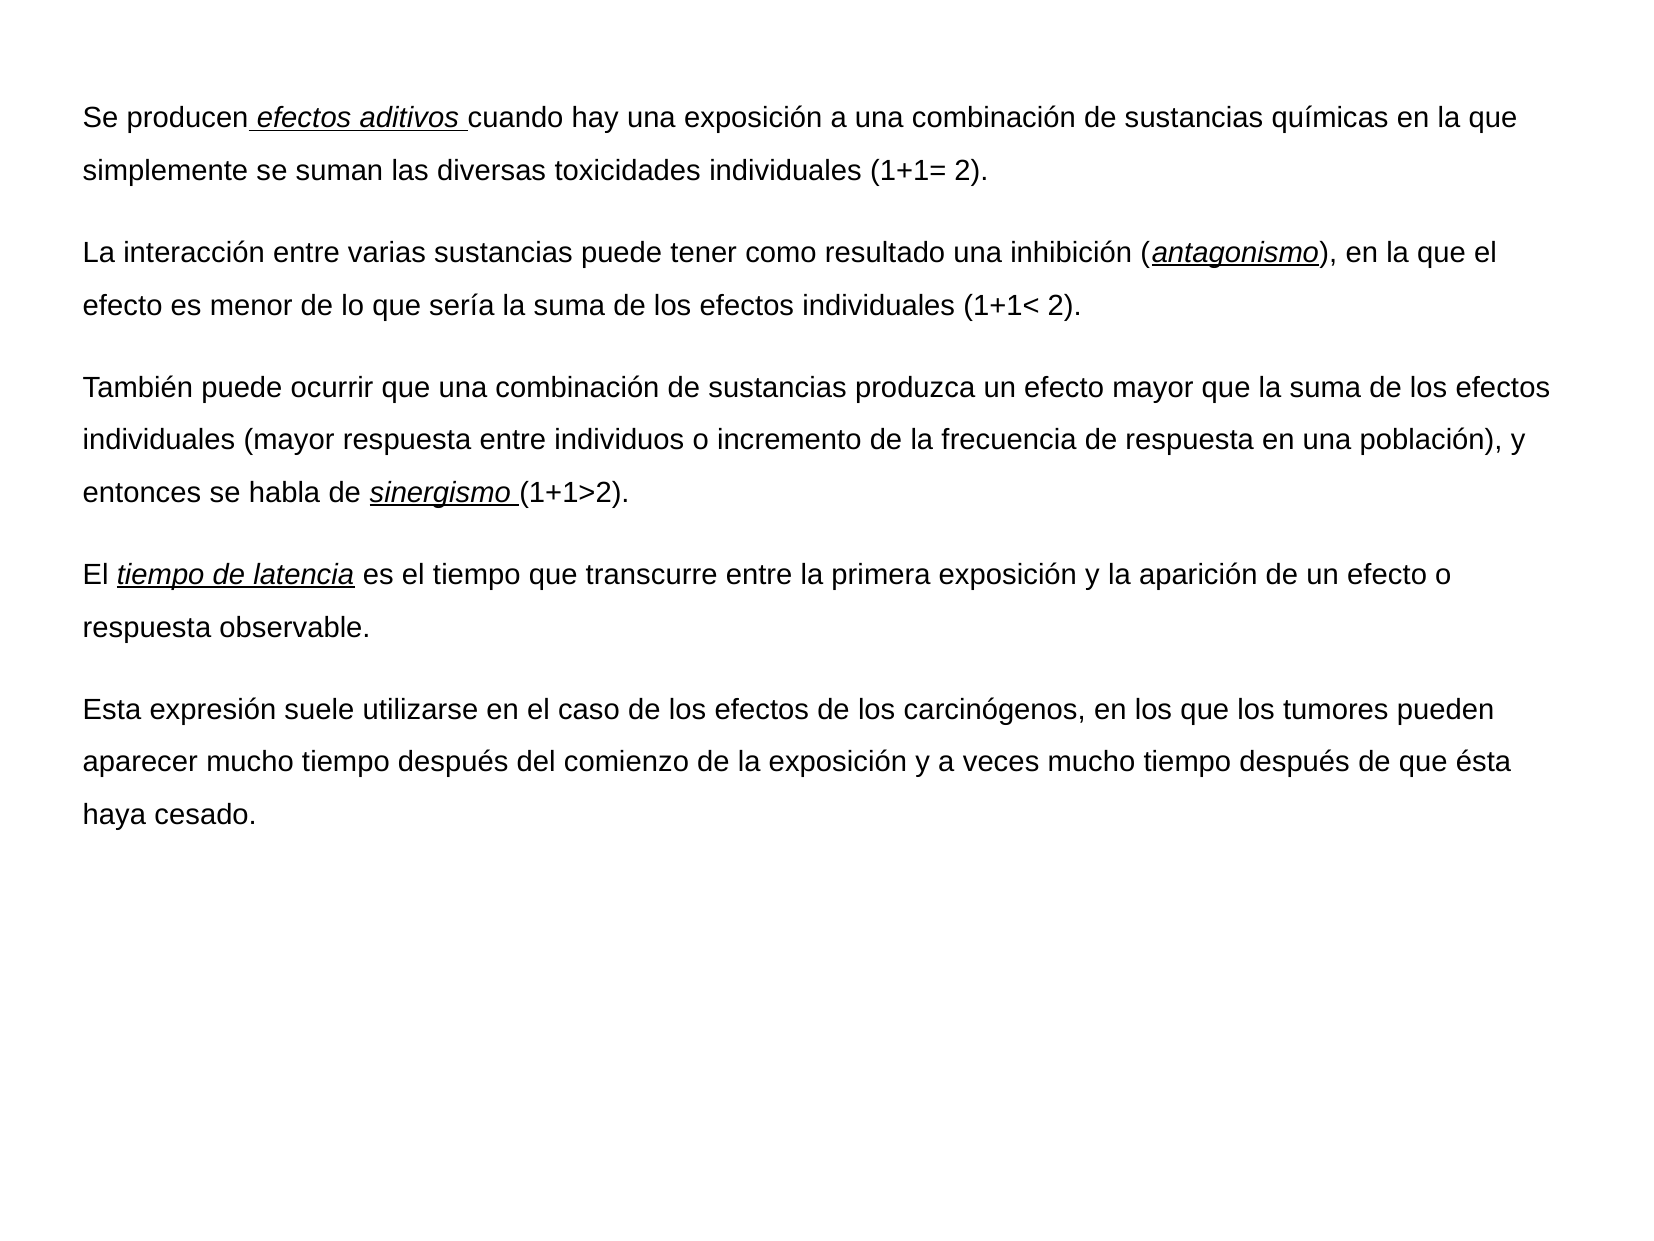

#
Se producen efectos aditivos cuando hay una exposición a una combinación de sustancias químicas en la que simplemente se suman las diversas toxicidades individuales (1+1= 2).
La interacción entre varias sustancias puede tener como resultado una inhibición (antagonismo), en la que el efecto es menor de lo que sería la suma de los efectos individuales (1+1< 2).
También puede ocurrir que una combinación de sustancias produzca un efecto mayor que la suma de los efectos individuales (mayor respuesta entre individuos o incremento de la frecuencia de respuesta en una población), y entonces se habla de sinergismo (1+1>2).
El tiempo de latencia es el tiempo que transcurre entre la primera exposición y la aparición de un efecto o respuesta observable.
Esta expresión suele utilizarse en el caso de los efectos de los carcinógenos, en los que los tumores pueden aparecer mucho tiempo después del comienzo de la exposición y a veces mucho tiempo después de que ésta haya cesado.